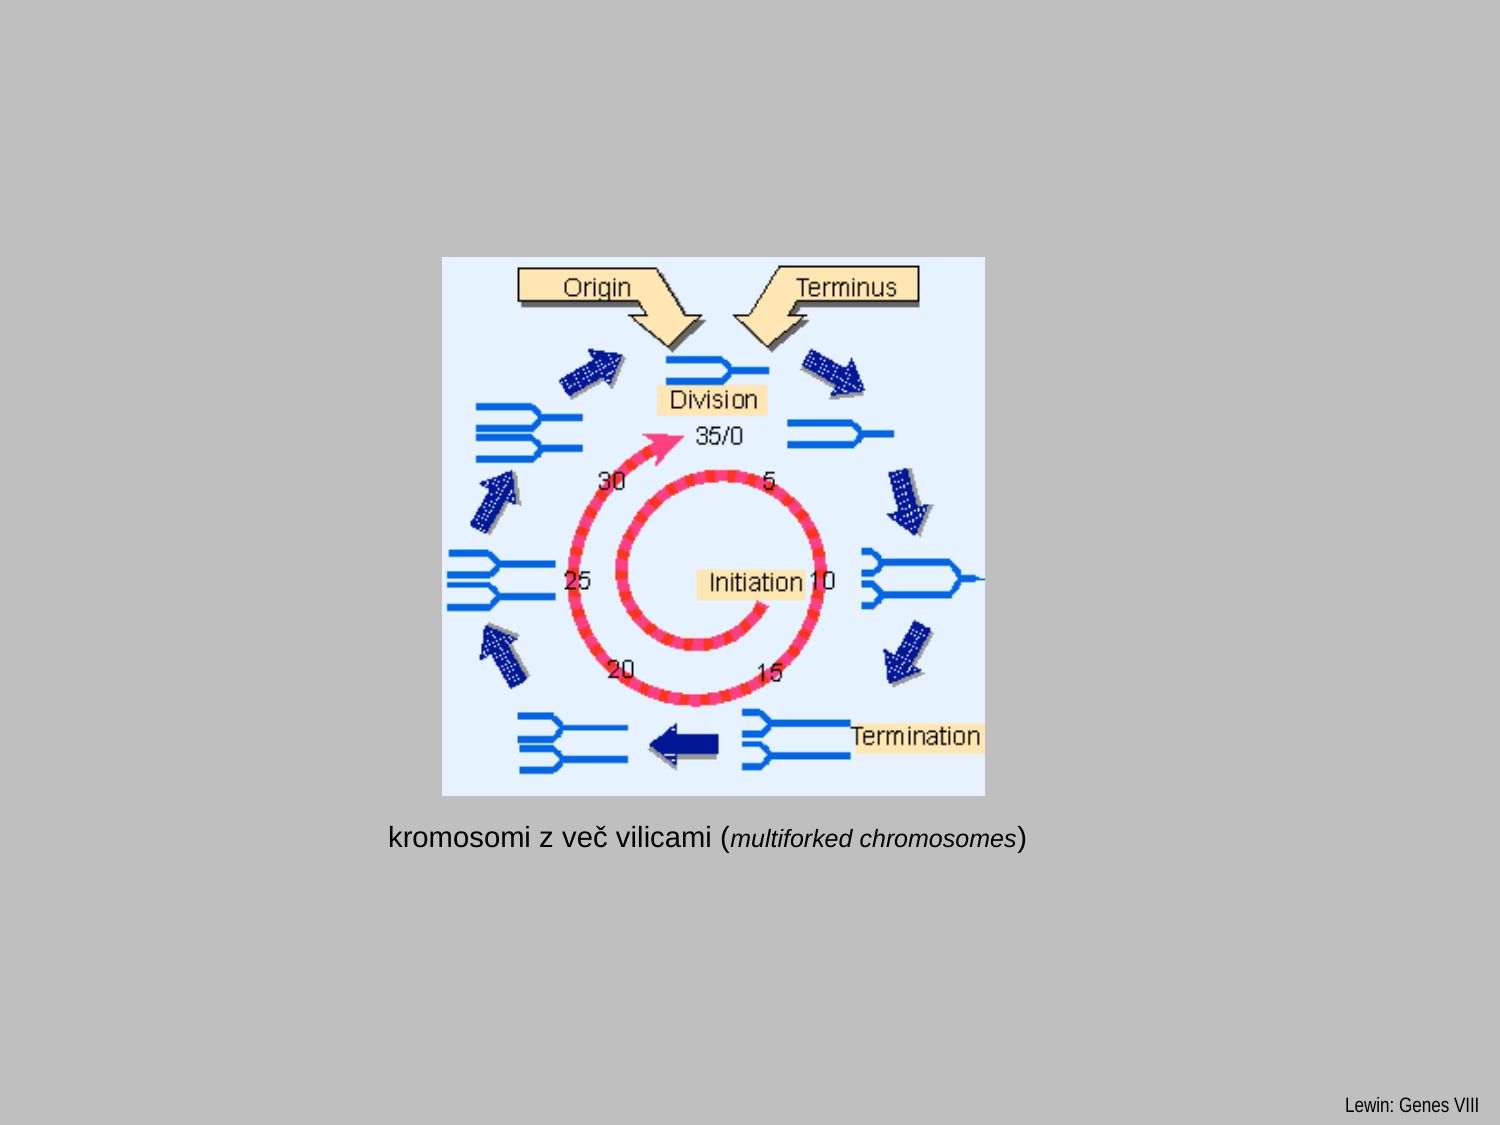

kromosomi z več vilicami (multiforked chromosomes)
Lewin: Genes VIII